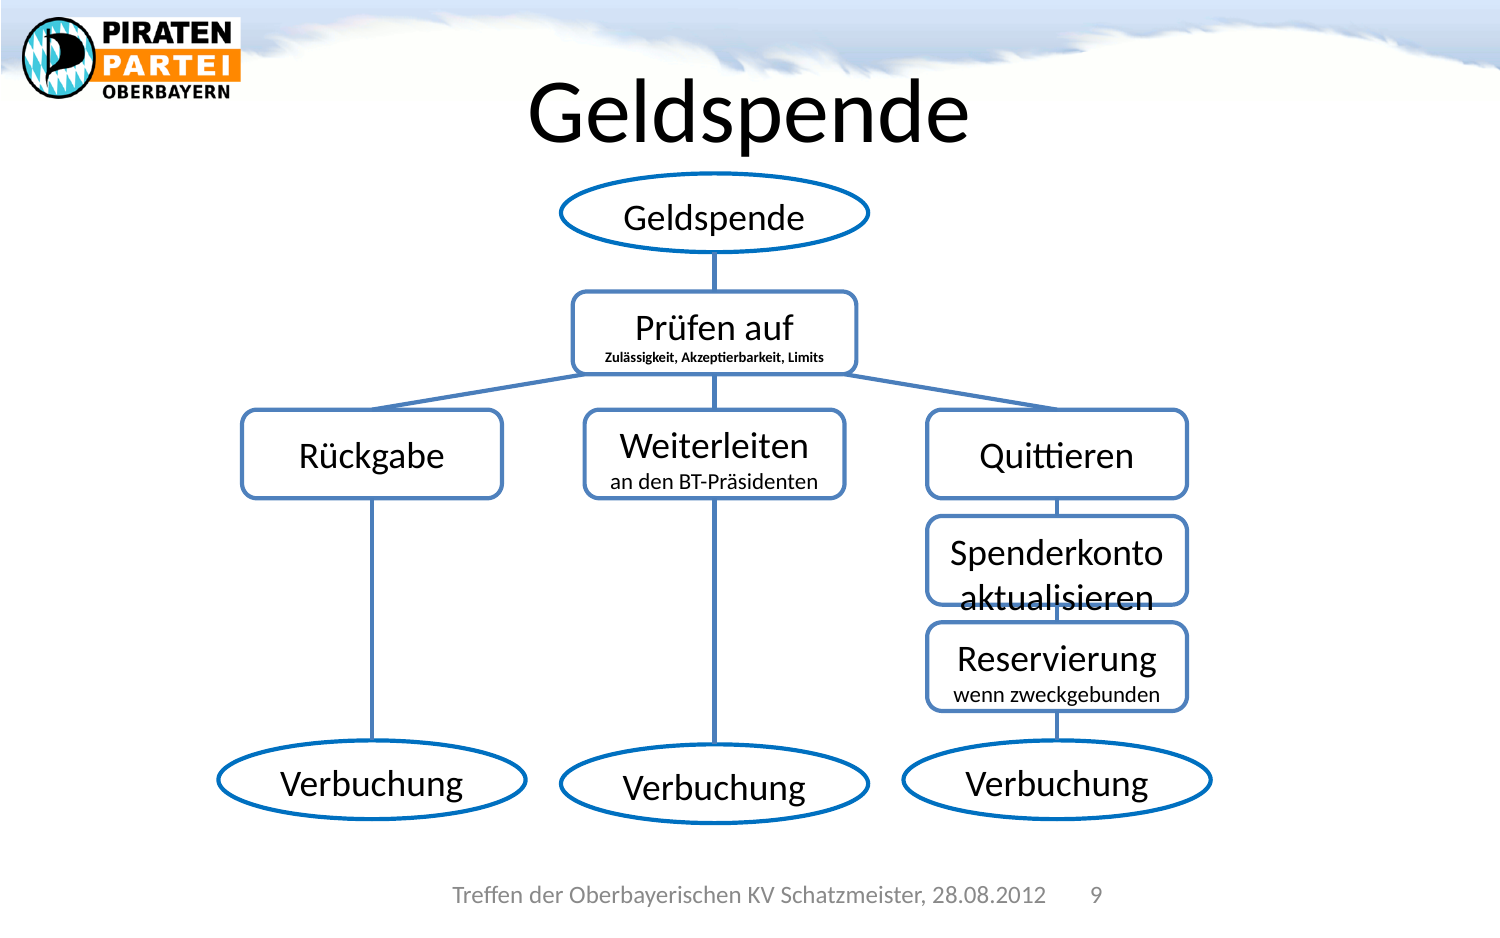

# Geldspende
Geldspende
Prüfen auf
Zulässigkeit, Akzeptierbarkeit, Limits
Rückgabe
Weiterleiten
an den BT-Präsidenten
Quittieren
Spenderkonto
aktualisieren
Reservierung
wenn zweckgebunden
Verbuchung
Verbuchung
Verbuchung
Treffen der Oberbayerischen KV Schatzmeister, 28.08.2012